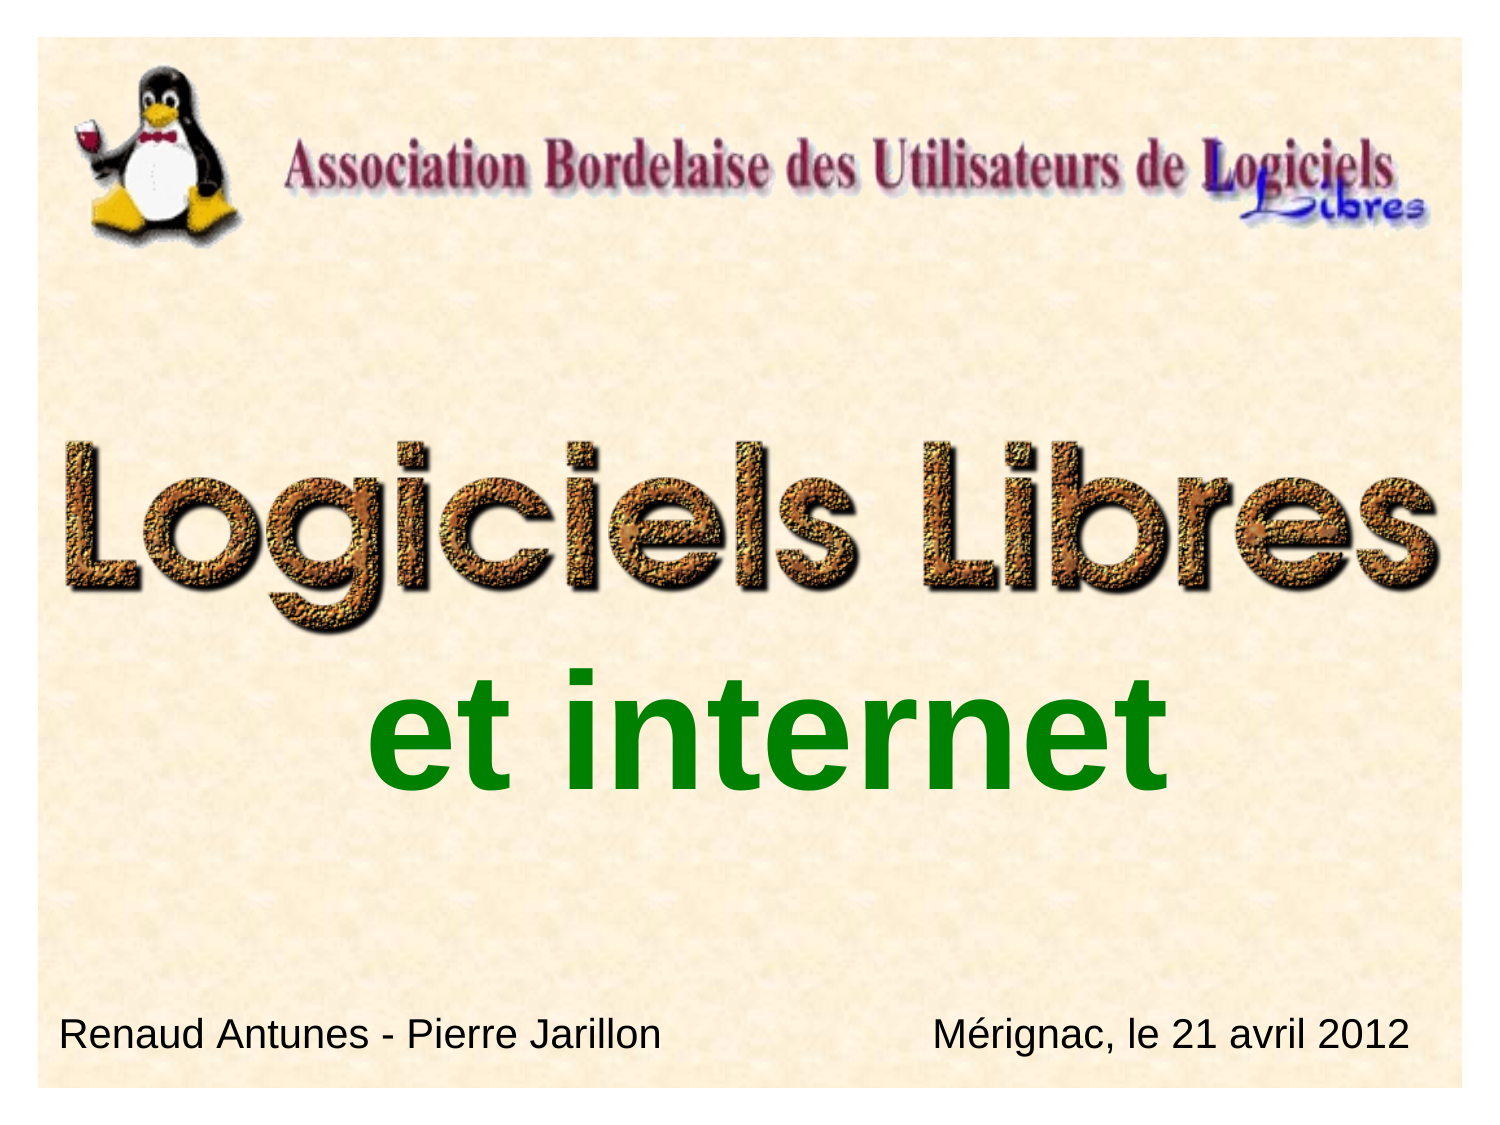

et internet
Renaud Antunes - Pierre Jarillon 				Mérignac, le 21 avril 2012